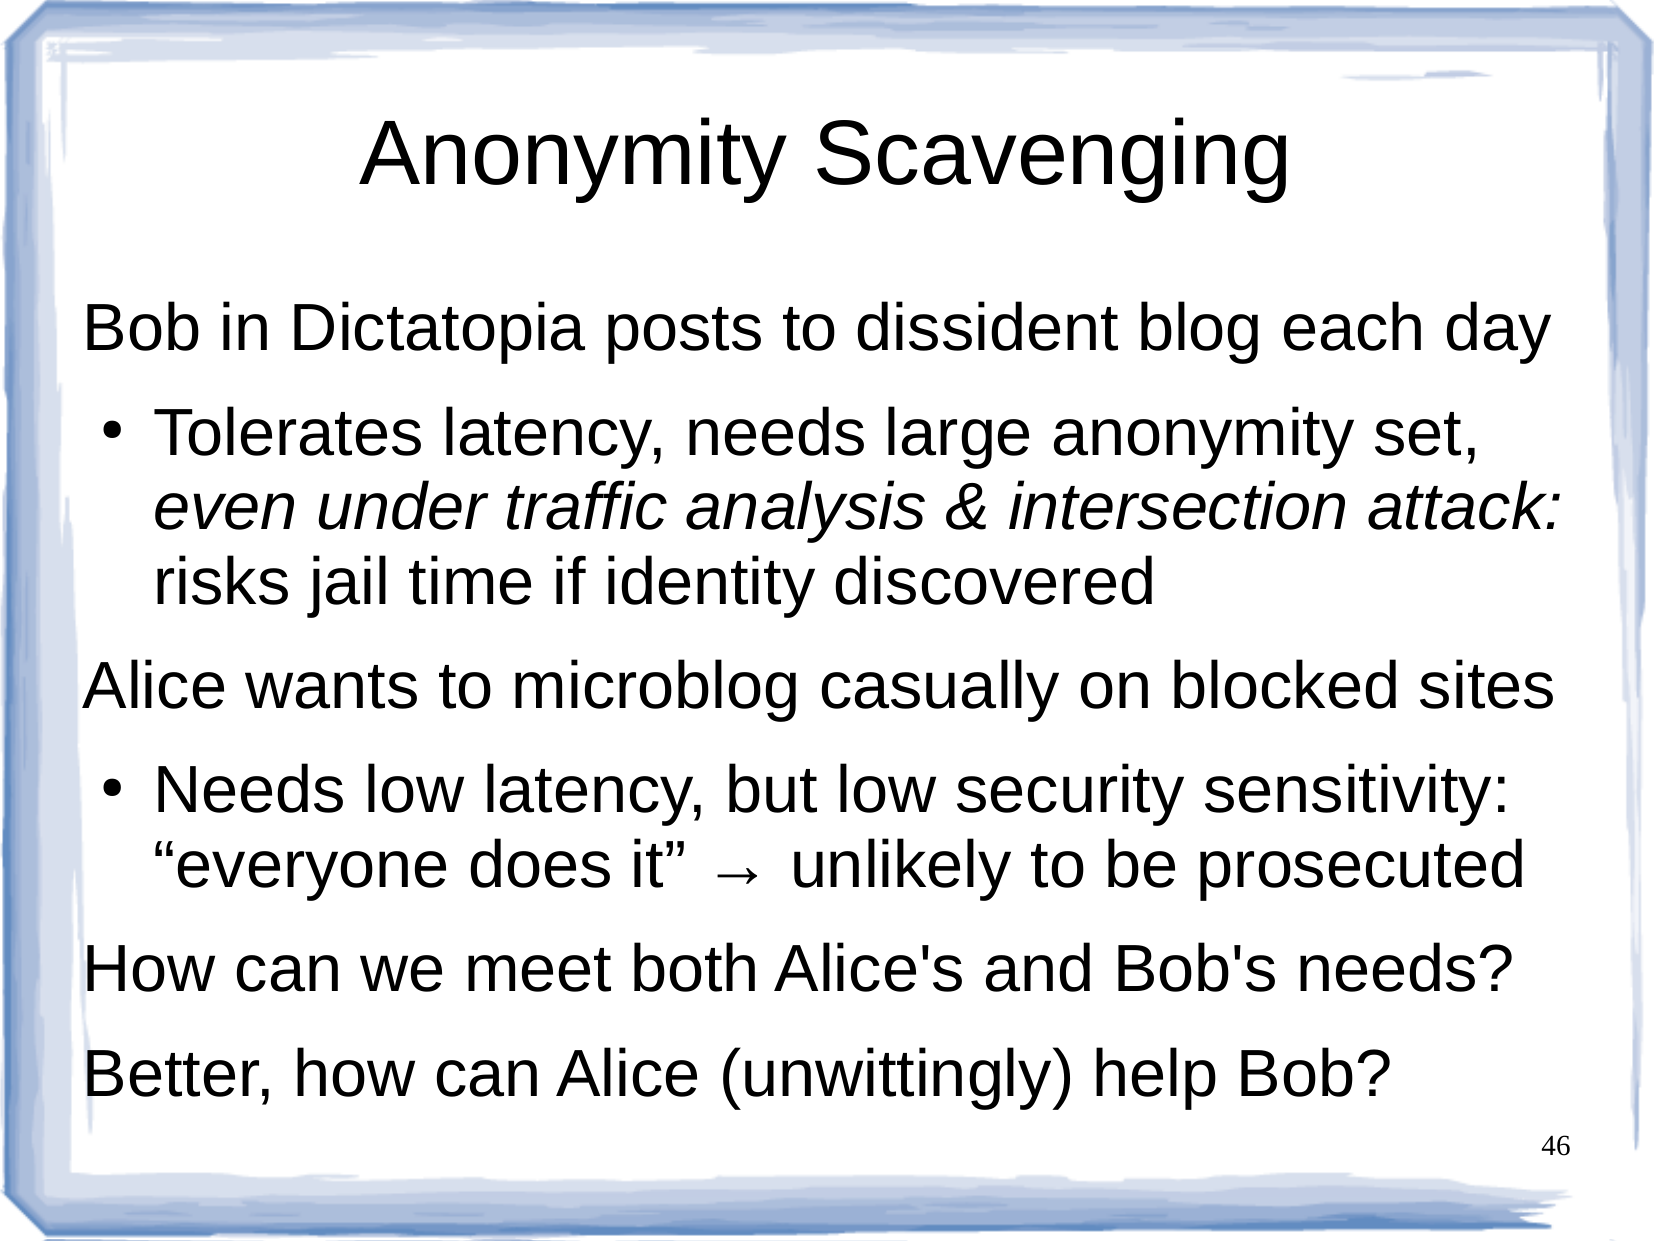

# Anonymity Scavenging
Bob in Dictatopia posts to dissident blog each day
Tolerates latency, needs large anonymity set,
even under traffic analysis & intersection attack:
risks jail time if identity discovered
Alice wants to microblog casually on blocked sites
Needs low latency, but low security sensitivity:
“everyone does it” → unlikely to be prosecuted
How can we meet both Alice's and Bob's needs?
Better, how can Alice (unwittingly) help Bob?
46